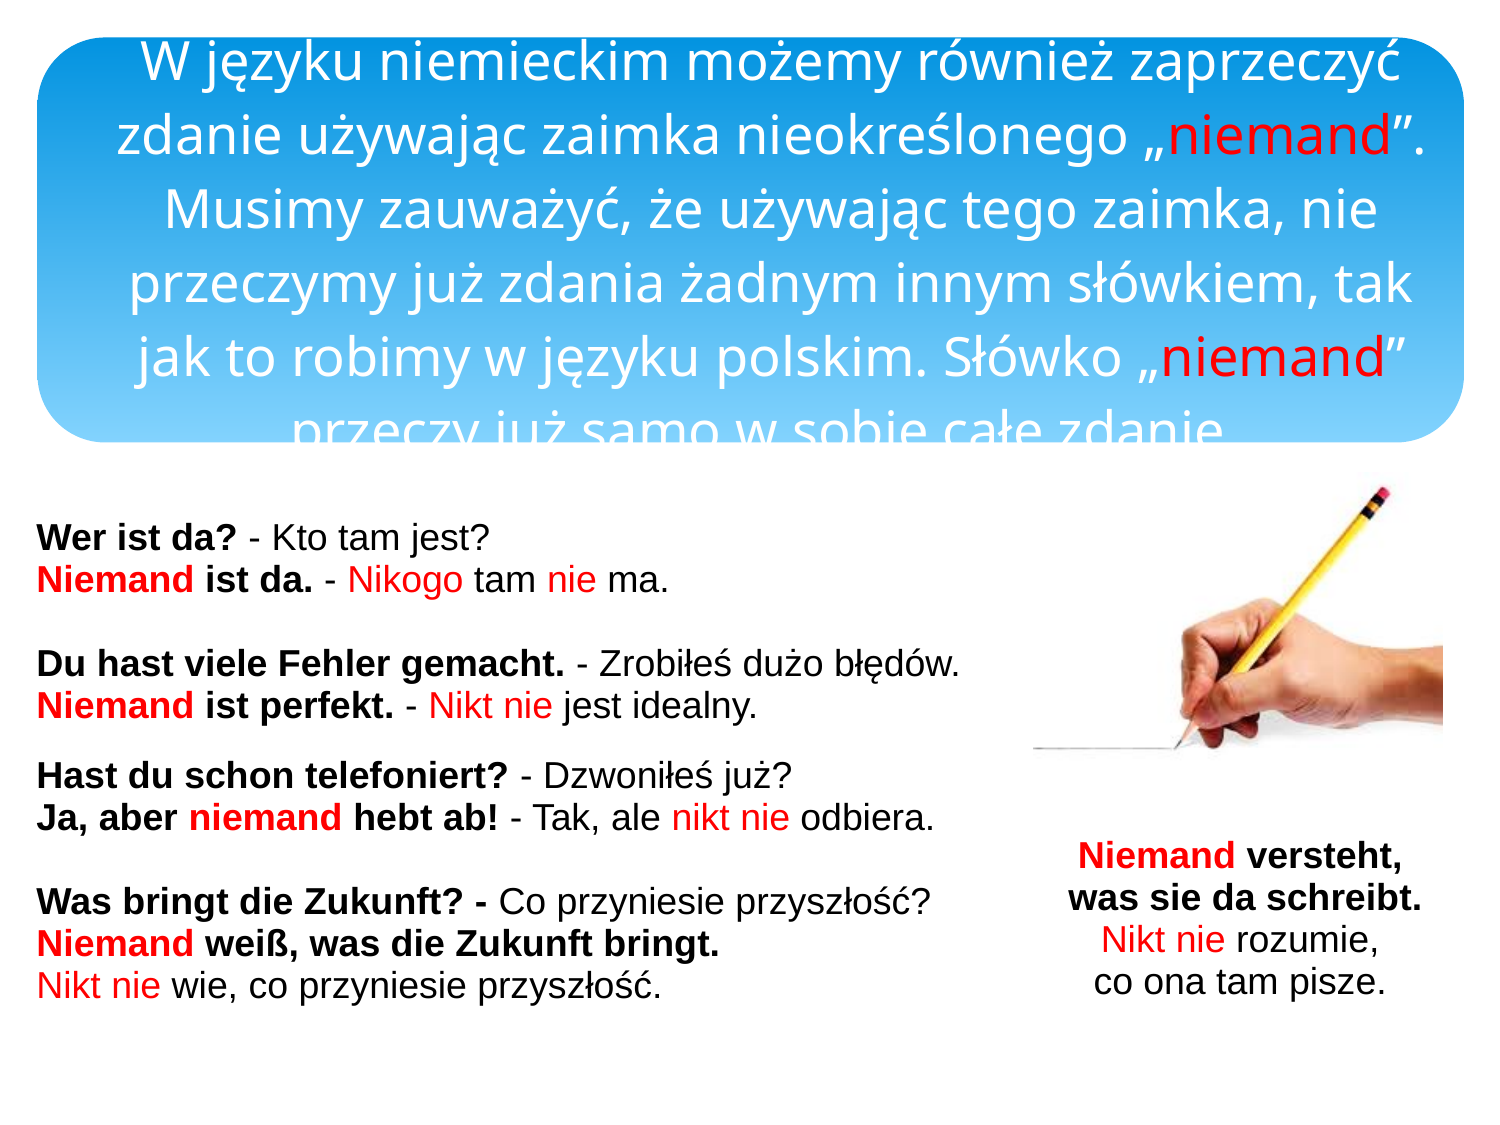

# W języku niemieckim możemy również zaprzeczyć zdanie używając zaimka nieokreślonego „niemand”. Musimy zauważyć, że używając tego zaimka, nie przeczymy już zdania żadnym innym słówkiem, tak jak to robimy w języku polskim. Słówko „niemand” przeczy już samo w sobie całe zdanie.
Wer ist da? - Kto tam jest?
Niemand ist da. - Nikogo tam nie ma.
Du hast viele Fehler gemacht. - Zrobiłeś dużo błędów.
Niemand ist perfekt. - Nikt nie jest idealny.
Hast du schon telefoniert? - Dzwoniłeś już?
Ja, aber niemand hebt ab! - Tak, ale nikt nie odbiera.
Was bringt die Zukunft? - Co przyniesie przyszłość?
Niemand weiß, was die Zukunft bringt.
Nikt nie wie, co przyniesie przyszłość.
Niemand versteht,
was sie da schreibt.
Nikt nie rozumie,
co ona tam pisze.